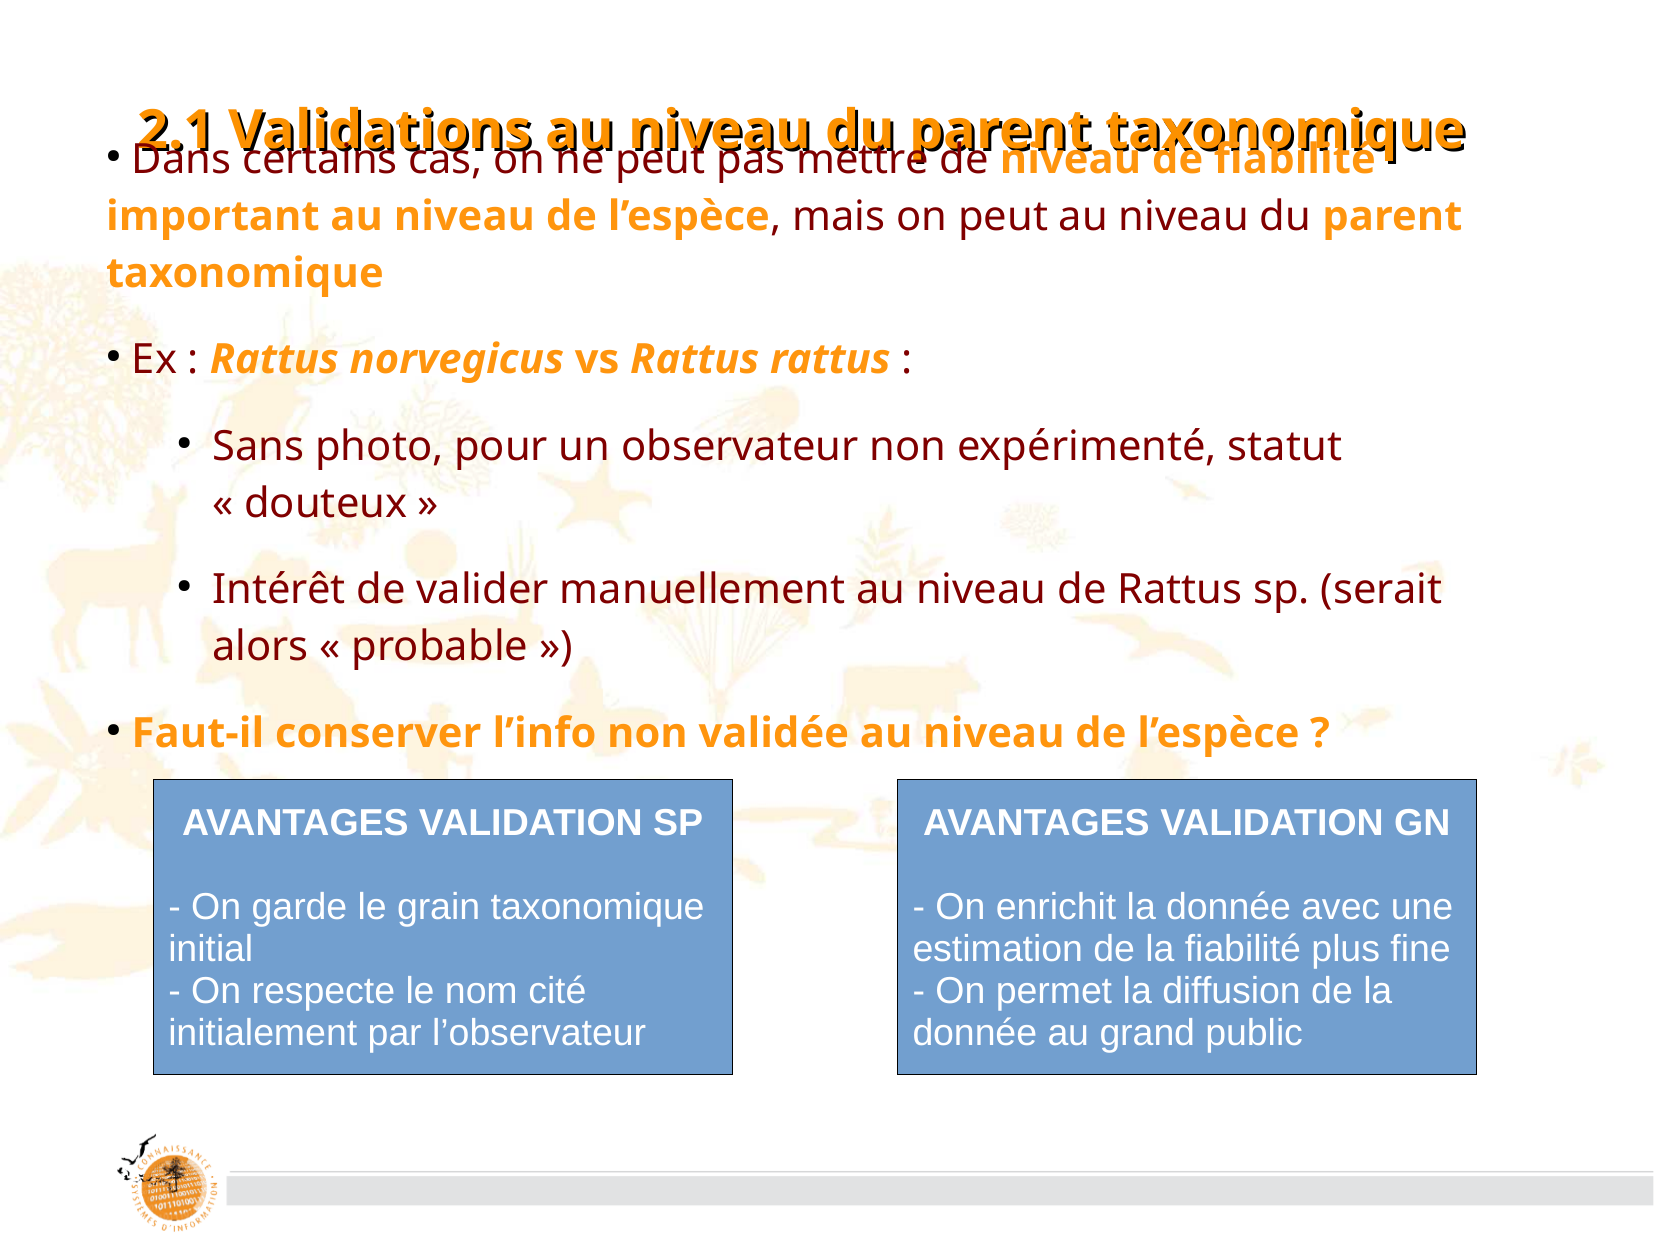

# 2.1 Validations au niveau du parent taxonomique
 Dans certains cas, on ne peut pas mettre de niveau de fiabilité important au niveau de l’espèce, mais on peut au niveau du parent taxonomique
 Ex : Rattus norvegicus vs Rattus rattus :
Sans photo, pour un observateur non expérimenté, statut « douteux »
Intérêt de valider manuellement au niveau de Rattus sp. (serait alors « probable »)
 Faut-il conserver l’info non validée au niveau de l’espèce ?
AVANTAGES VALIDATION SP
- On garde le grain taxonomique initial
- On respecte le nom cité initialement par l’observateur
AVANTAGES VALIDATION GN
- On enrichit la donnée avec une estimation de la fiabilité plus fine
- On permet la diffusion de la donnée au grand public
Cotech SINP - 29/11/2018
15